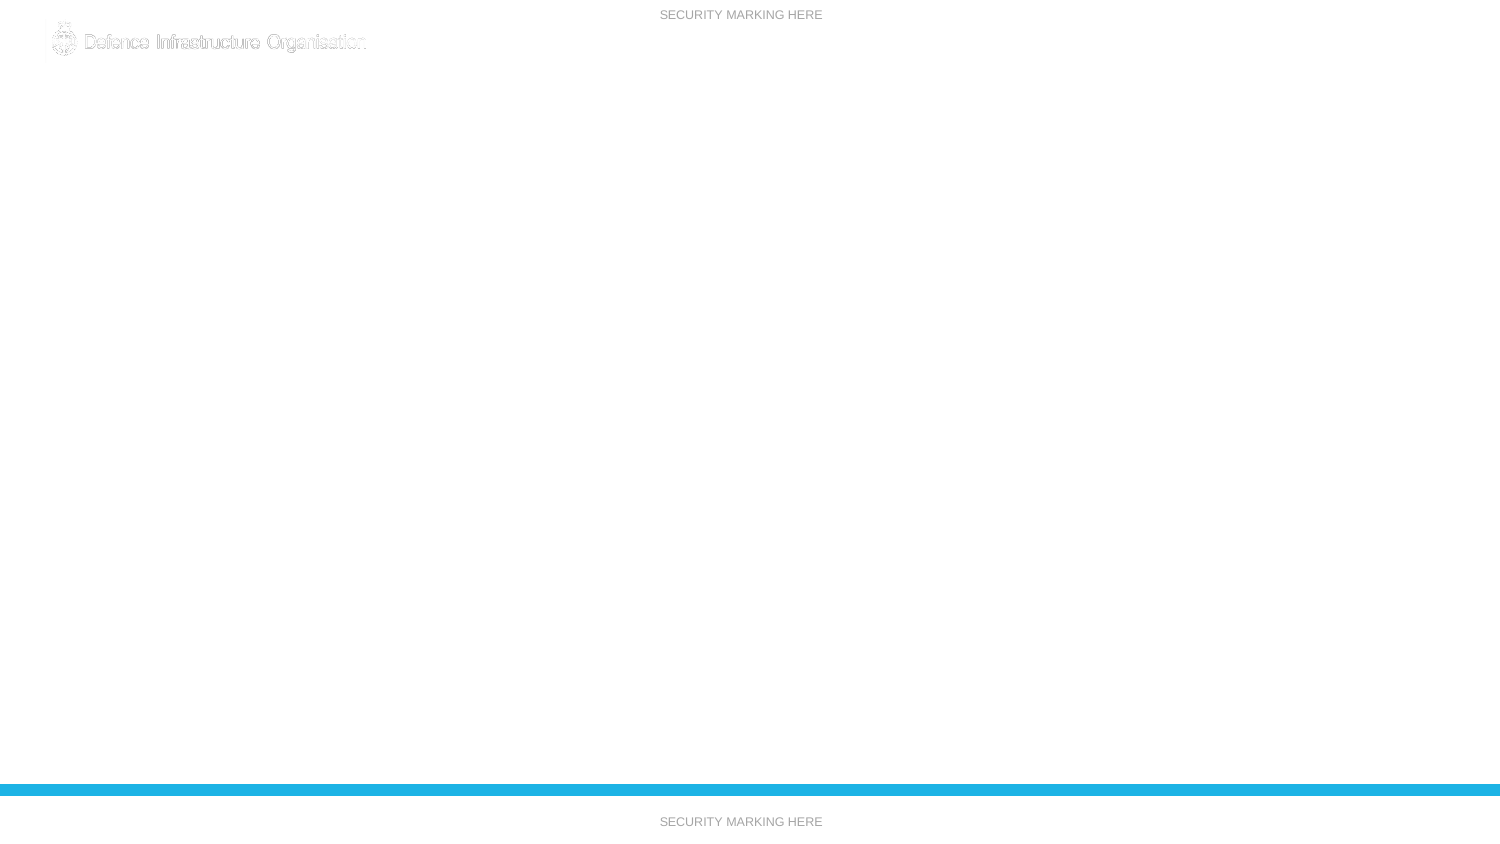

# Defence Lot - Requirements
Client-Side Support
Feasibility/Concept (RIBA 1-2)
Design – (RIBA 3)
Support to Two Stage D&B projects
NEC 4 Project Management (RIBA 4-7)
Authority Design
Independent Design Reviews
10 Suppliers
Estimated – Circa £800m